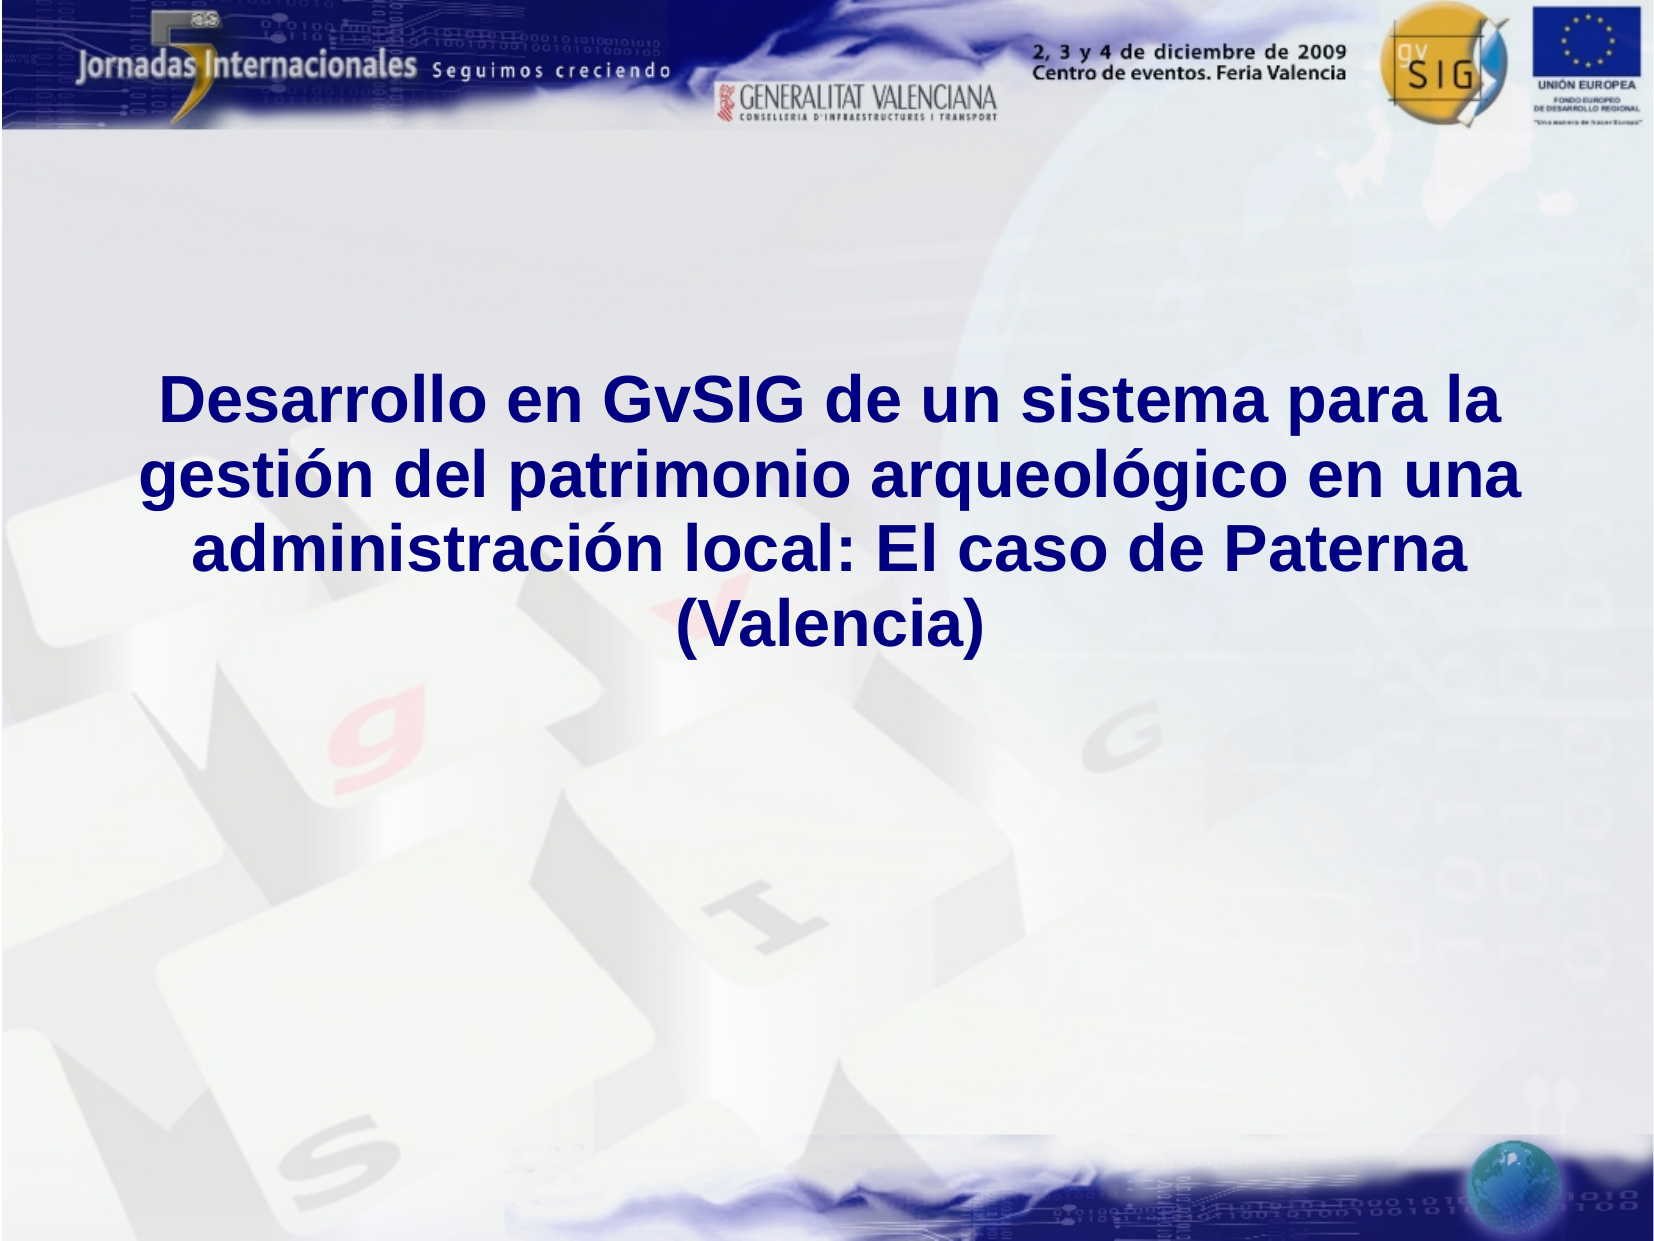

Desarrollo en GvSIG de un sistema para la gestión del patrimonio arqueológico en una administración local: El caso de Paterna (Valencia)